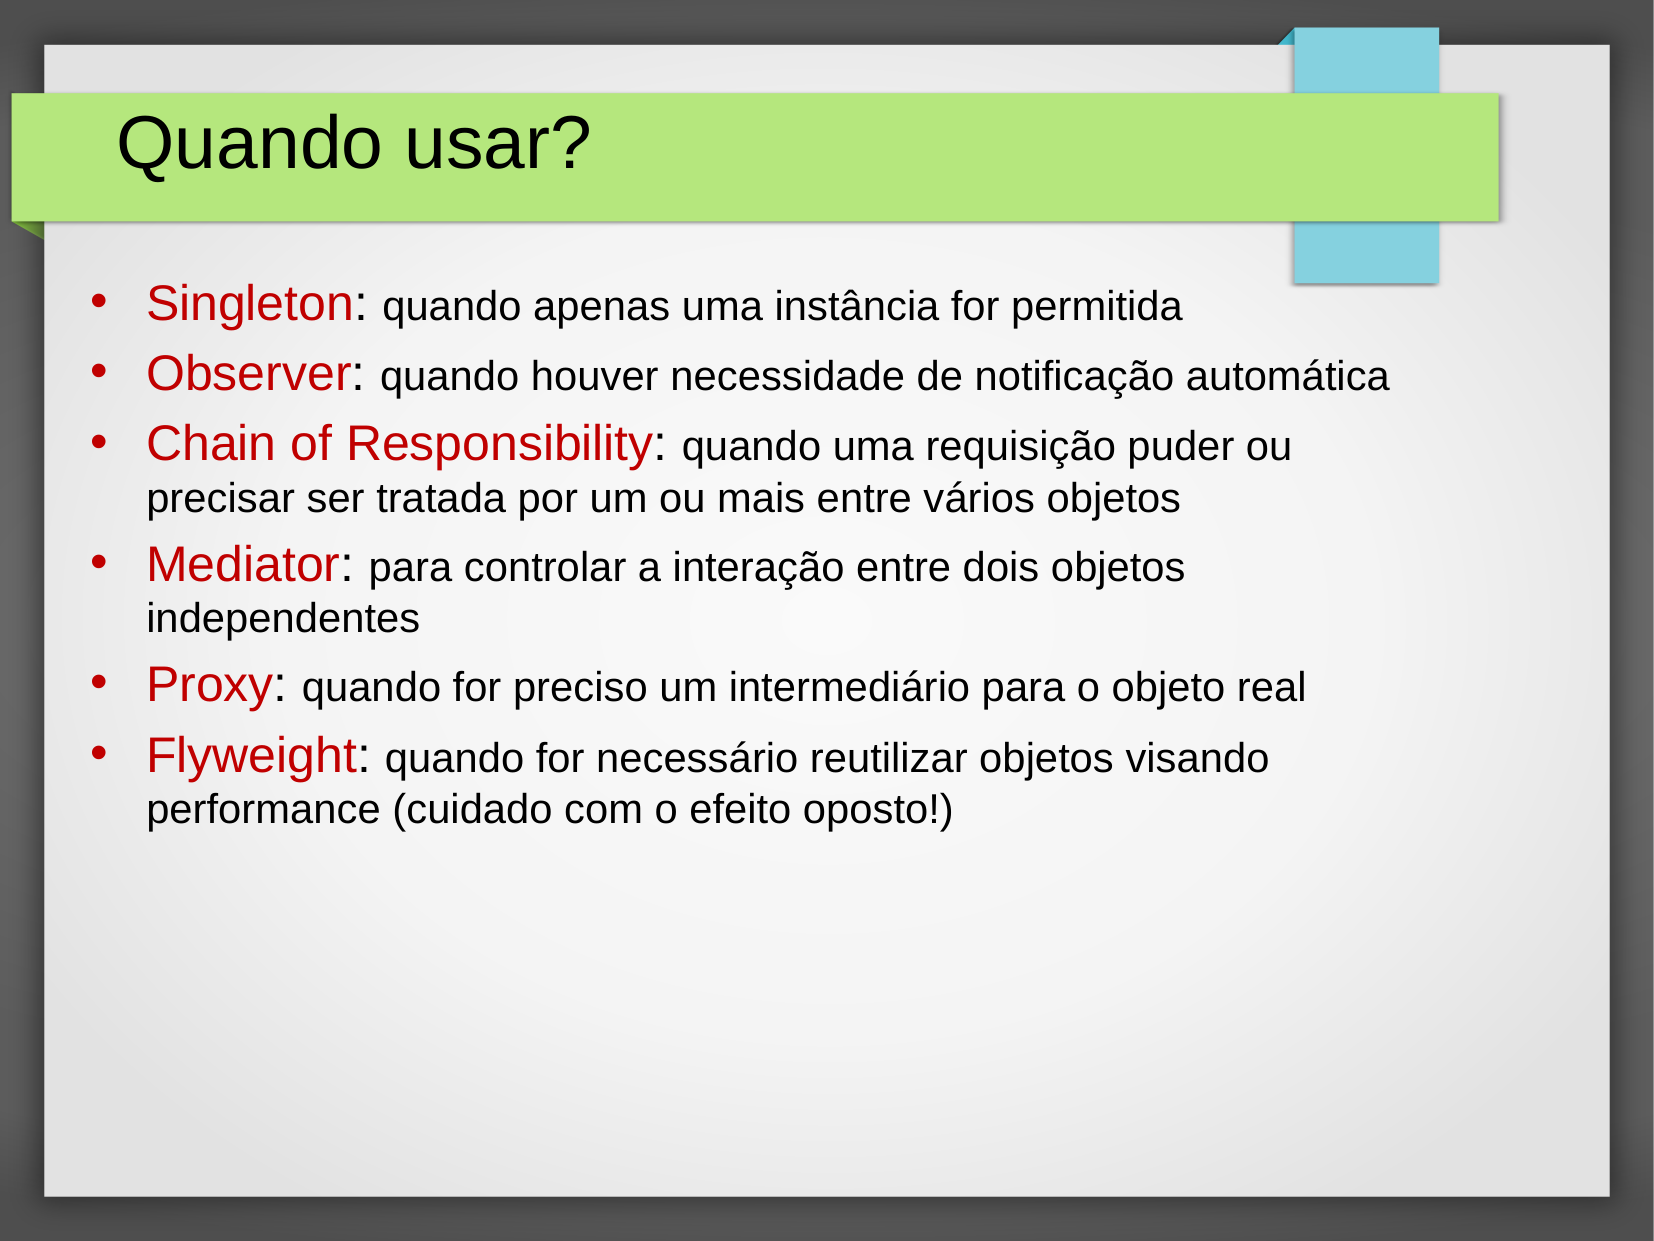

# Quando usar?
Singleton: quando apenas uma instância for permitida
Observer: quando houver necessidade de notificação automática
Chain of Responsibility: quando uma requisição puder ou precisar ser tratada por um ou mais entre vários objetos
Mediator: para controlar a interação entre dois objetos independentes
Proxy: quando for preciso um intermediário para o objeto real
Flyweight: quando for necessário reutilizar objetos visando performance (cuidado com o efeito oposto!)